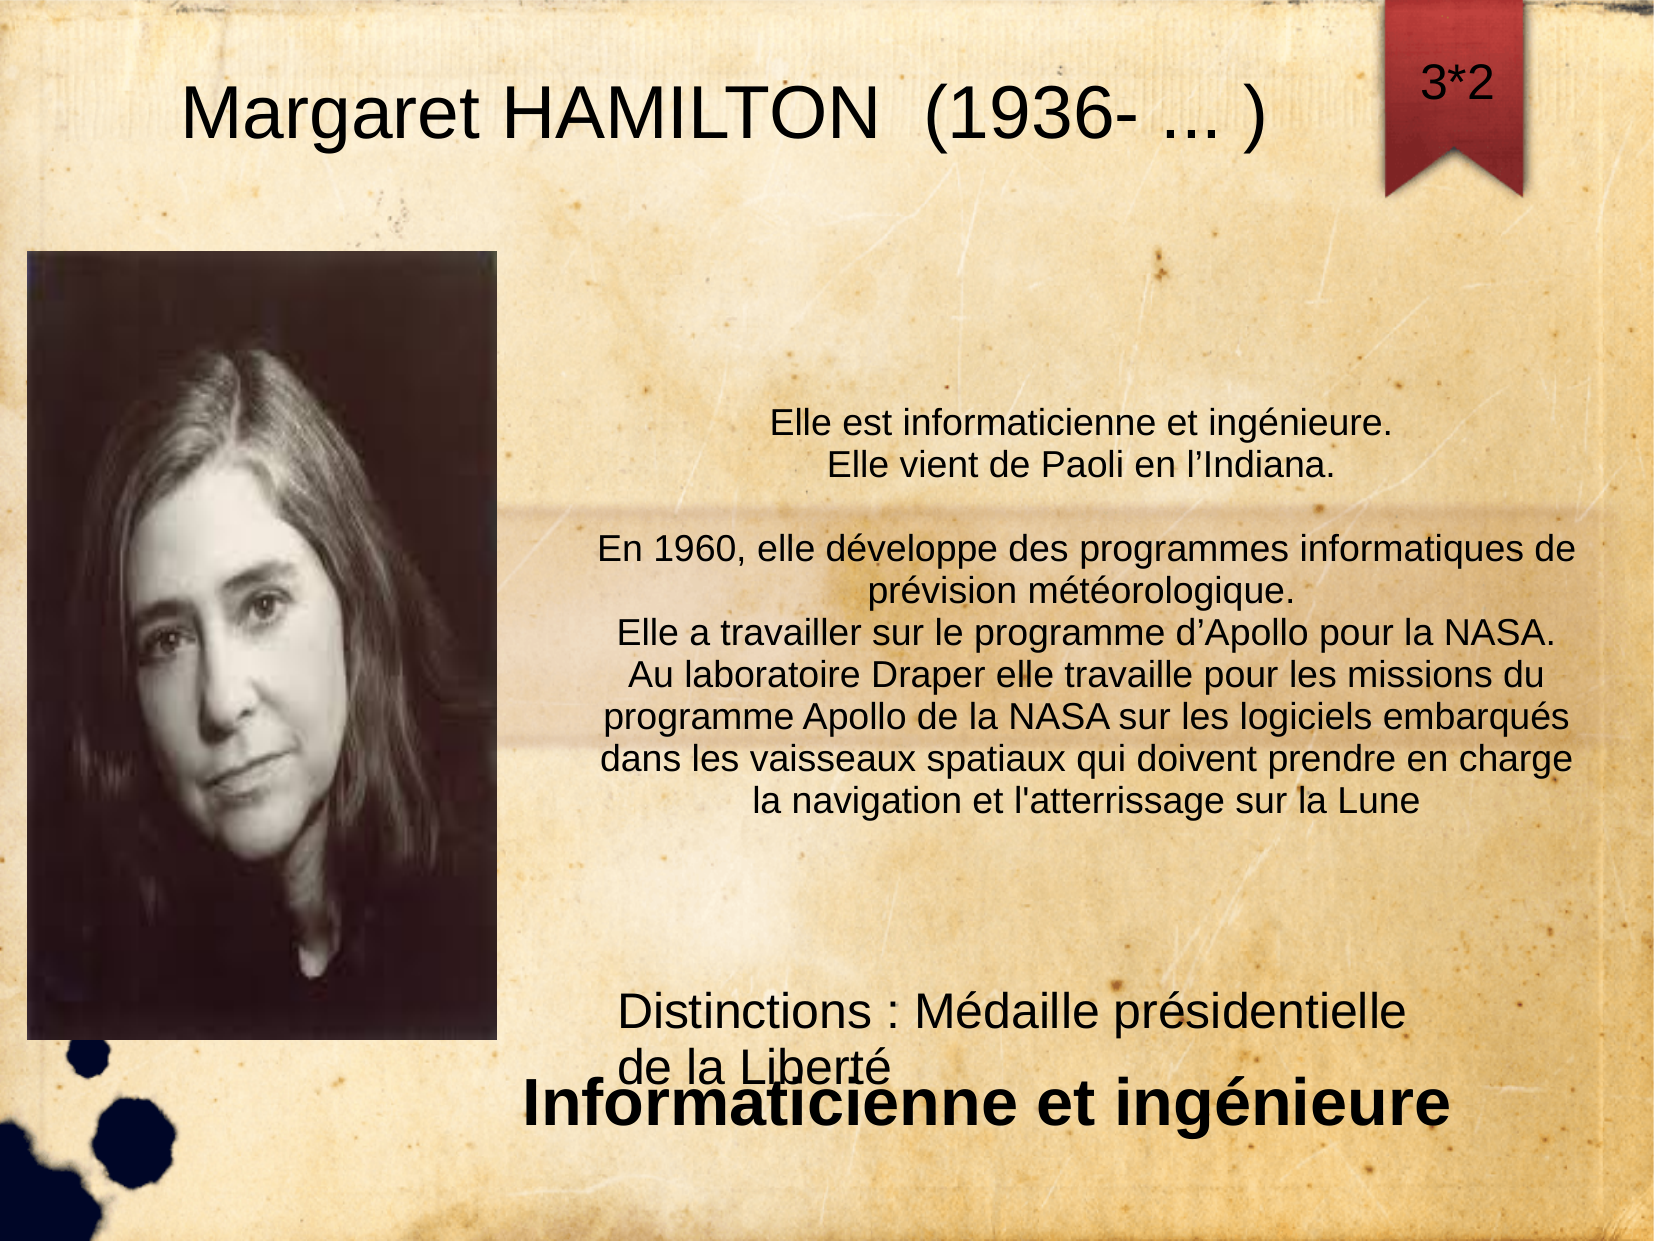

3*2
Margaret HAMILTON (1936- ... )
# Elle est informaticienne et ingénieure.
Elle vient de Paoli en l’Indiana.
En 1960, elle développe des programmes informatiques de prévision météorologique.
Elle a travailler sur le programme d’Apollo pour la NASA.
Au laboratoire Draper elle travaille pour les missions du programme Apollo de la NASA sur les logiciels embarqués dans les vaisseaux spatiaux qui doivent prendre en charge la navigation et l'atterrissage sur la Lune
Distinctions : Médaille présidentielle de la Liberté
Informaticienne et ingénieure